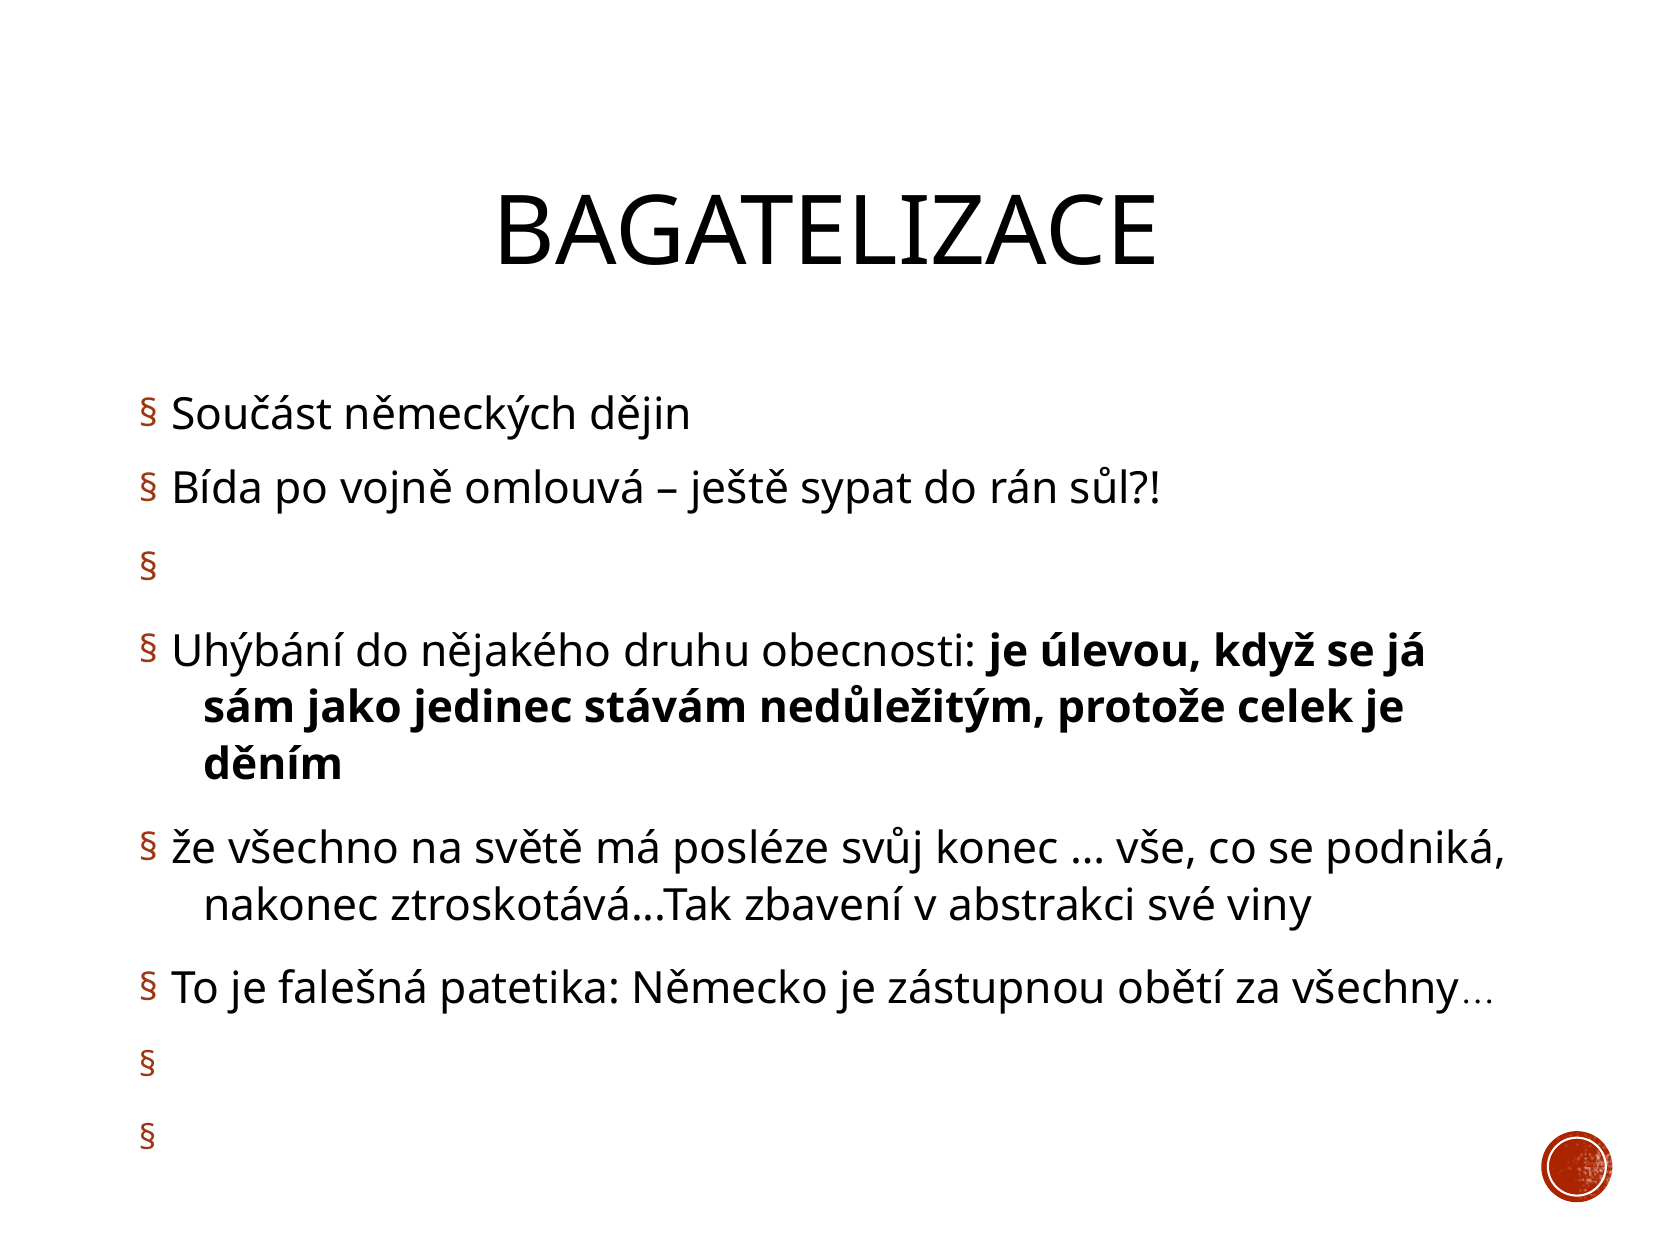

# bagatelizace
Součást německých dějin
Bída po vojně omlouvá – ještě sypat do rán sůl?!
Uhýbání do nějakého druhu obecnosti: je úlevou, když se já sám jako jedinec stávám nedůležitým, protože celek je děním
že všechno na světě má posléze svůj konec … vše, co se podniká, nakonec ztroskotává...Tak zbavení v abstrakci své viny
To je falešná patetika: Německo je zástupnou obětí za všechny…